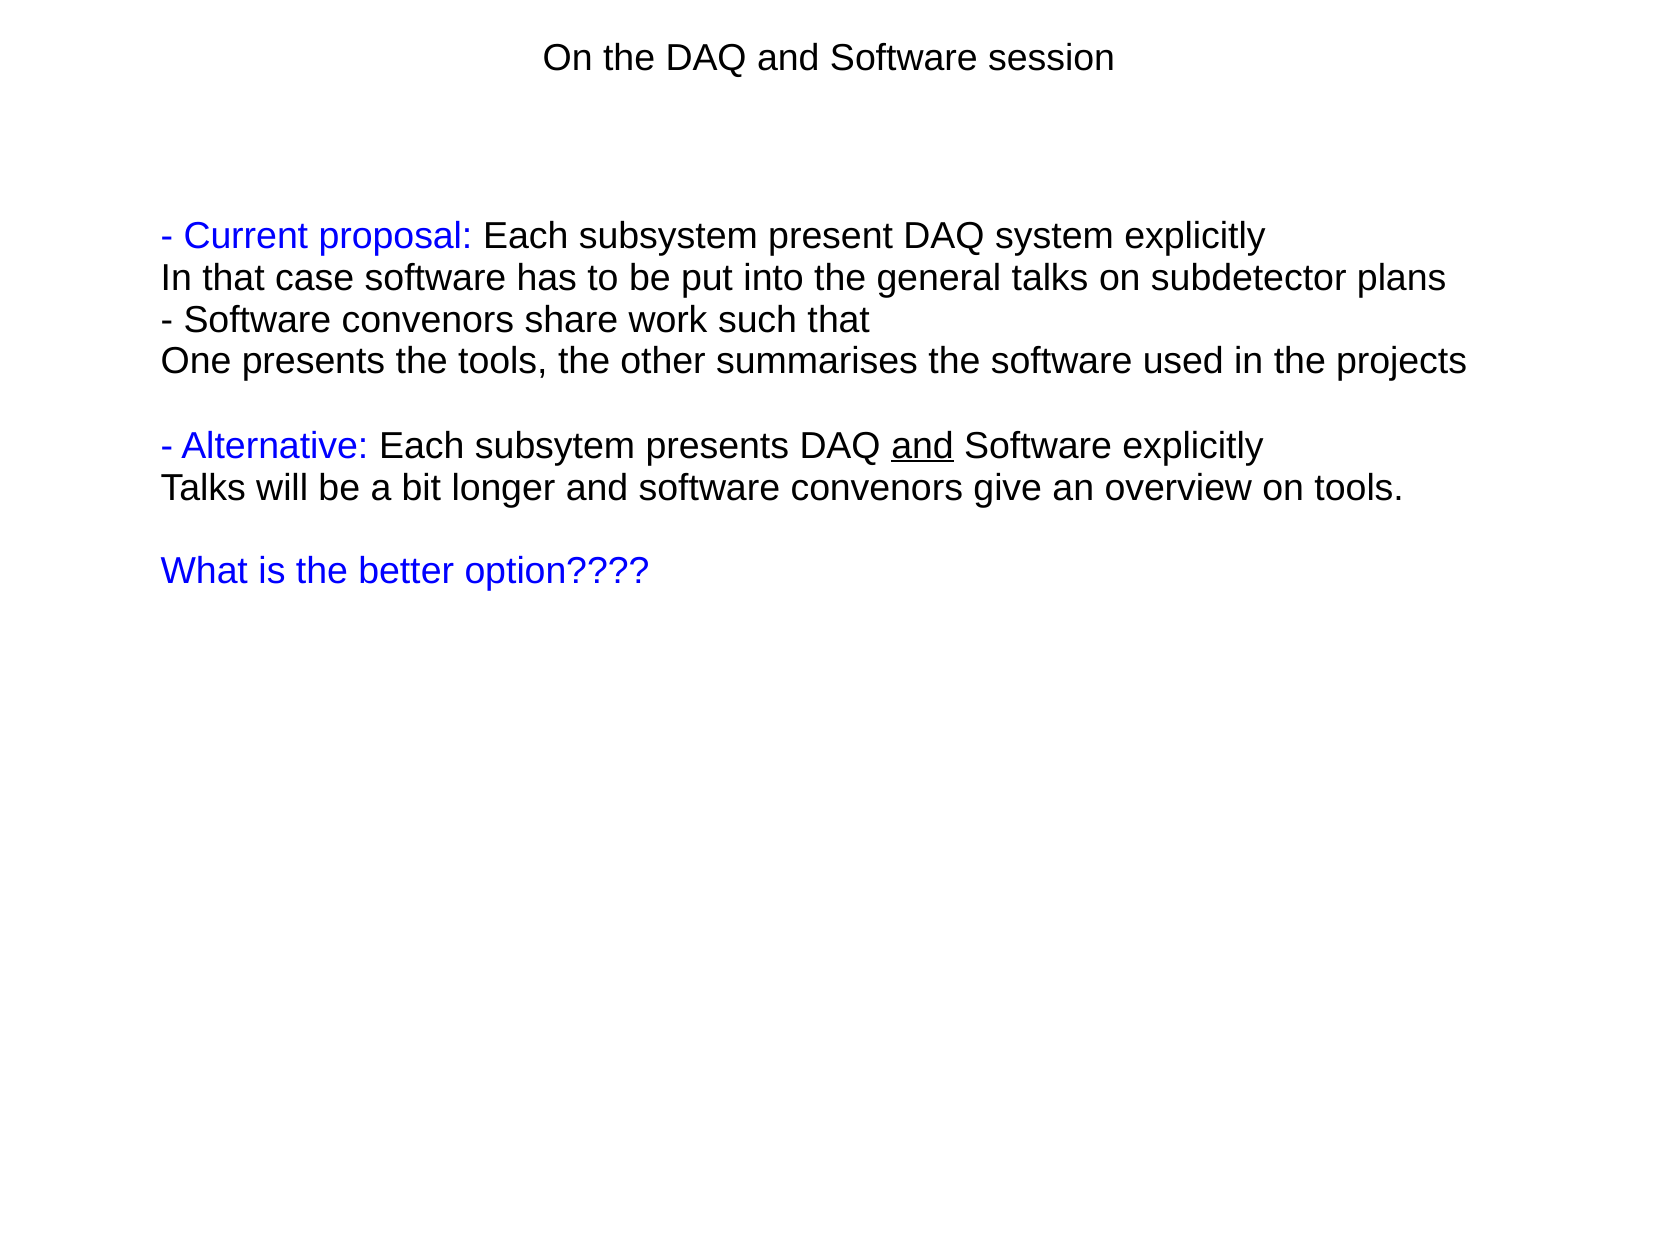

On the DAQ and Software session
- Current proposal: Each subsystem present DAQ system explicitly
In that case software has to be put into the general talks on subdetector plans
- Software convenors share work such that
One presents the tools, the other summarises the software used in the projects
- Alternative: Each subsytem presents DAQ and Software explicitly
Talks will be a bit longer and software convenors give an overview on tools.
What is the better option????